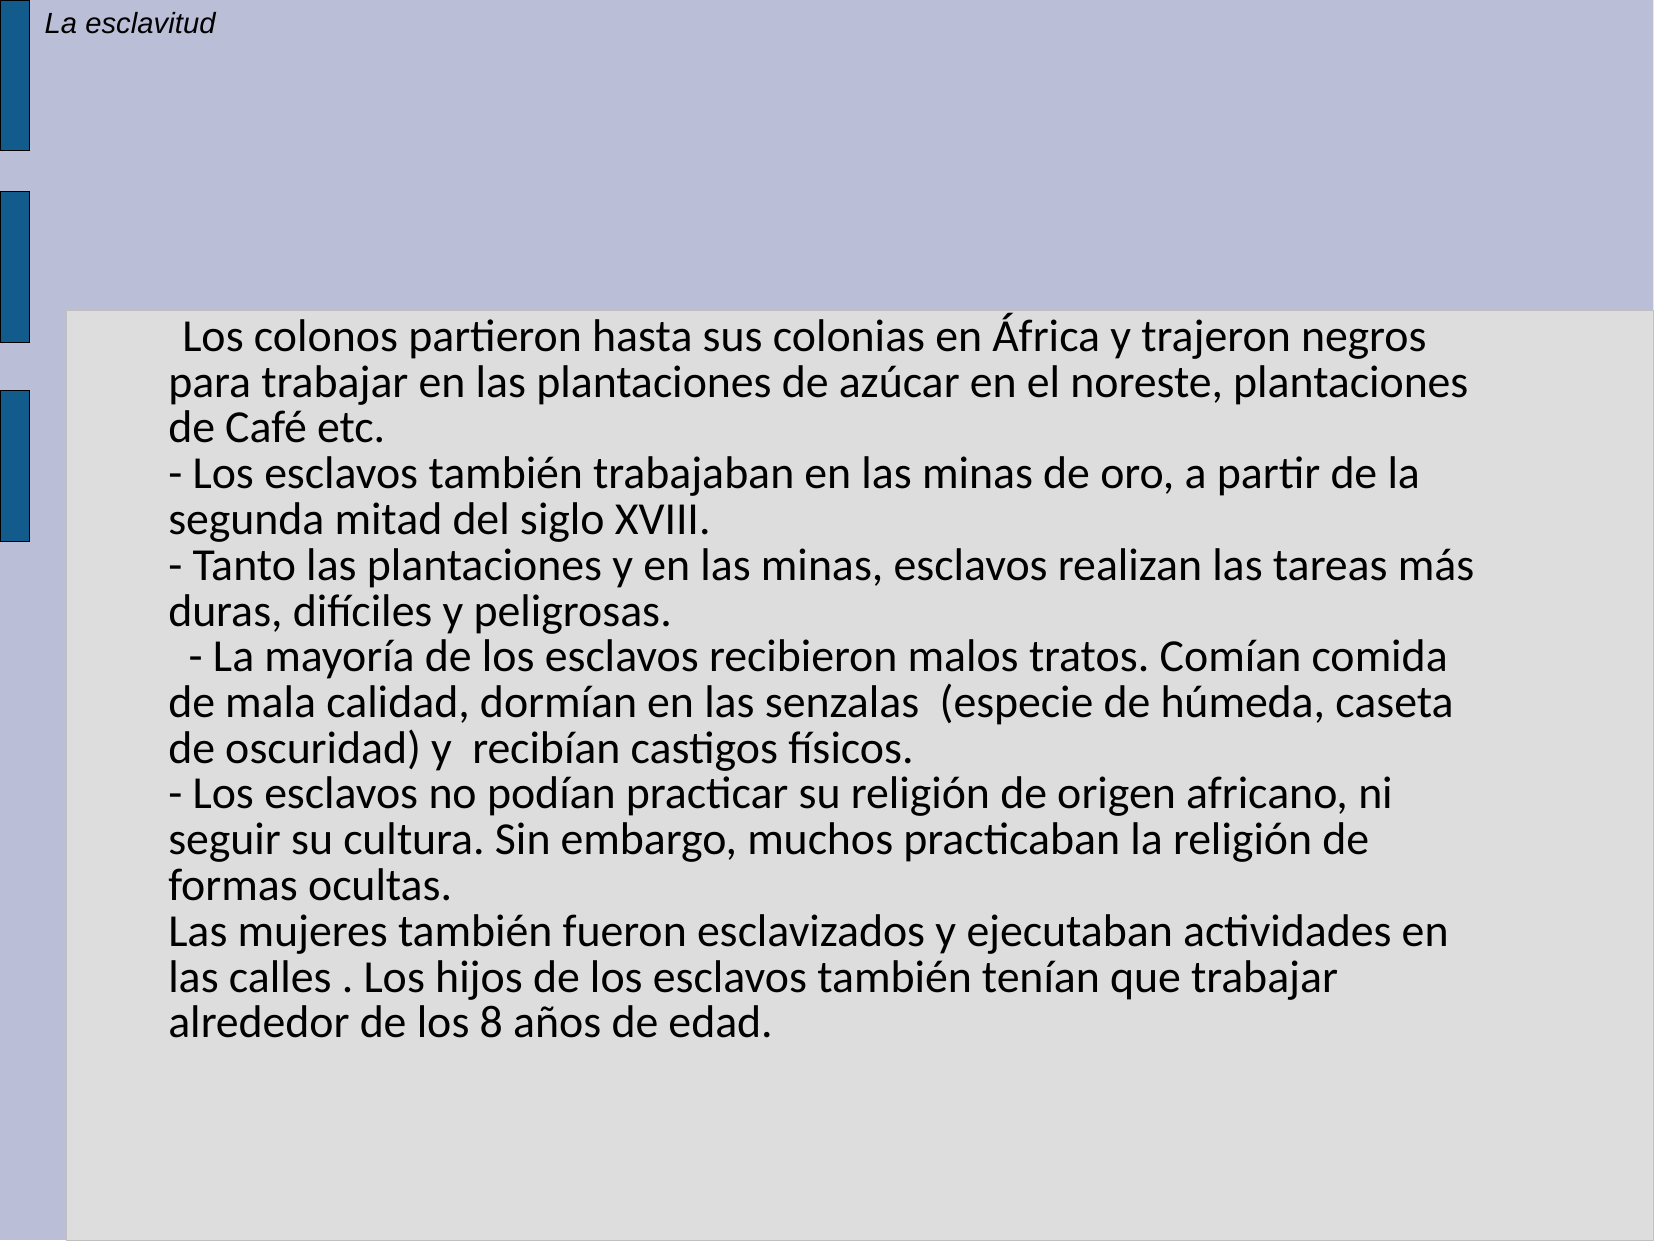

#
  Los colonos partieron hasta sus colonias en África y trajeron negros para trabajar en las plantaciones de azúcar en el noreste, plantaciones de Café etc.
- Los esclavos también trabajaban en las minas de oro, a partir de la segunda mitad del siglo XVIII.
- Tanto las plantaciones y en las minas, esclavos realizan las tareas más duras, difíciles y peligrosas.
  - La mayoría de los esclavos recibieron malos tratos. Comían comida de mala calidad, dormían en las senzalas (especie de húmeda, caseta de oscuridad) y recibían castigos físicos.
- Los esclavos no podían practicar su religión de origen africano, ni seguir su cultura. Sin embargo, muchos practicaban la religión de formas ocultas.
Las mujeres también fueron esclavizados y ejecutaban actividades en las calles . Los hijos de los esclavos también tenían que trabajar alrededor de los 8 años de edad.